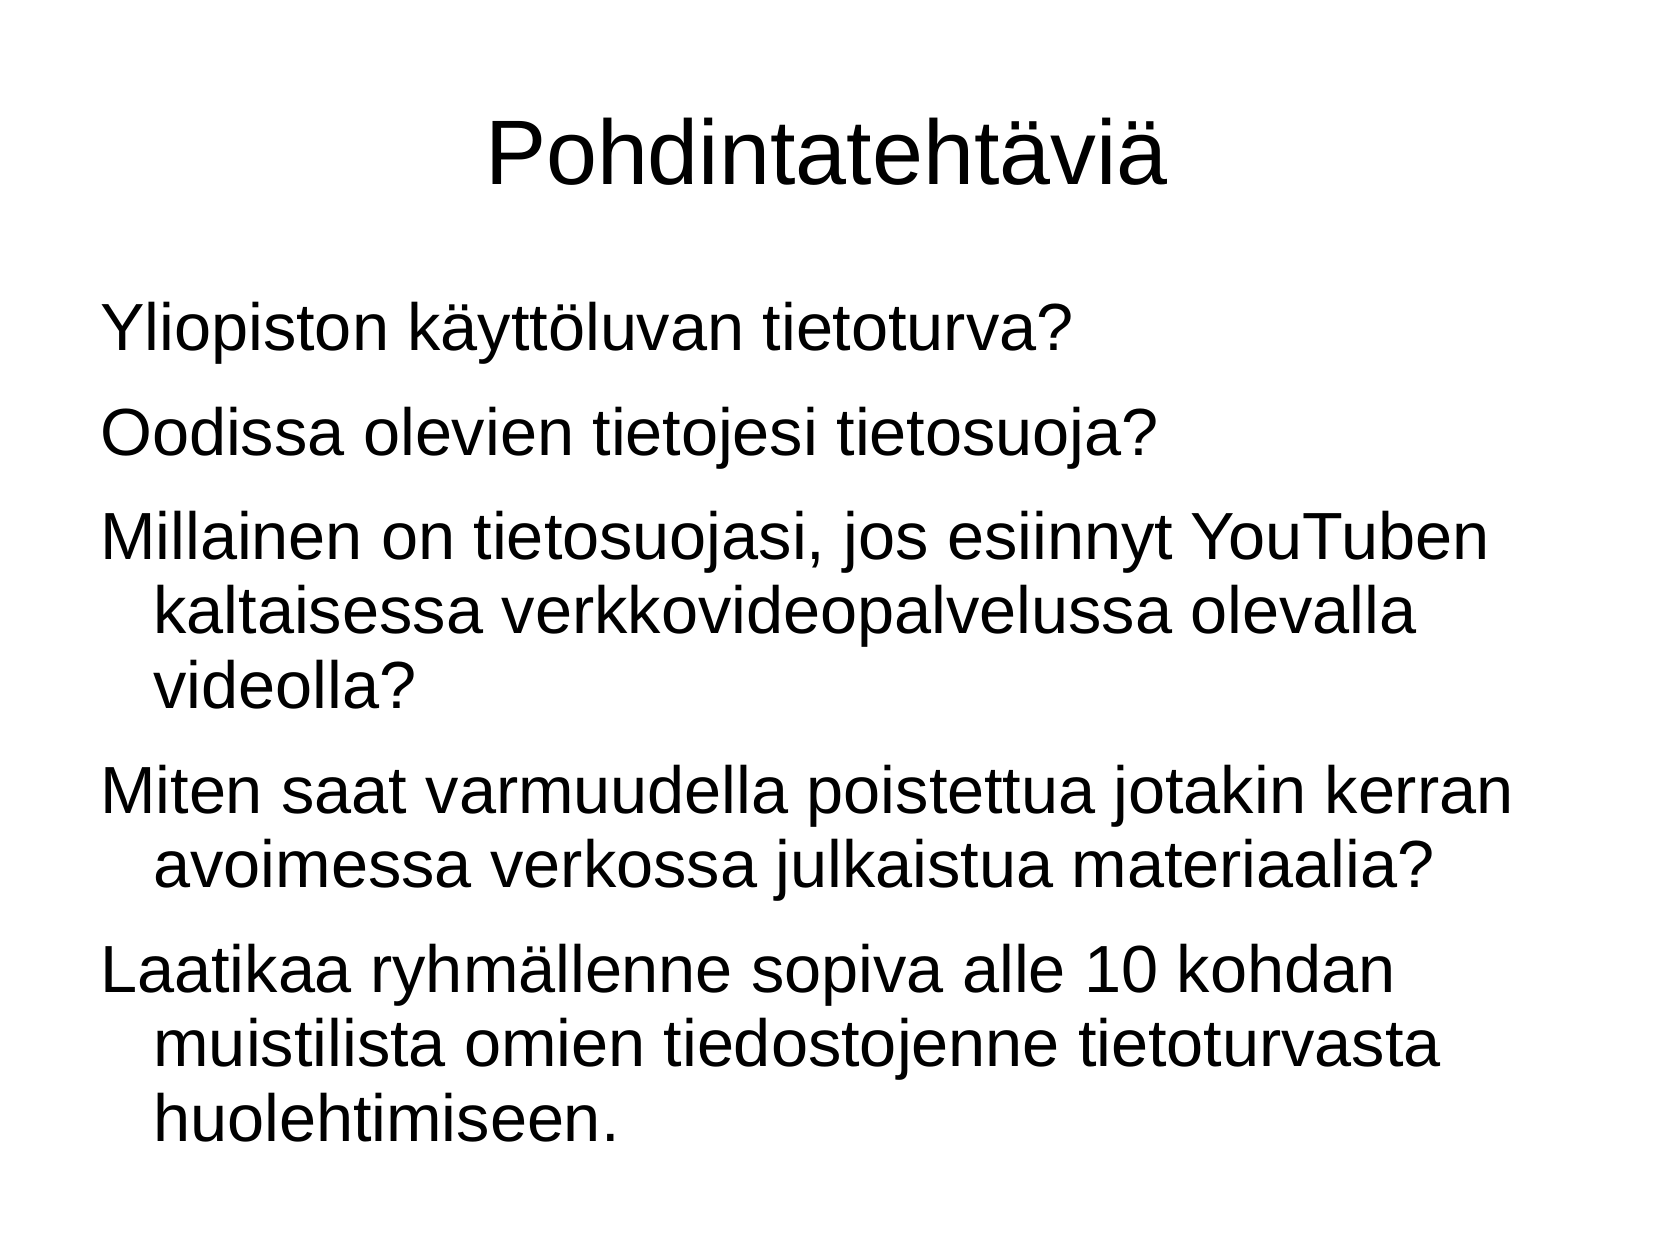

# Pohdintatehtäviä
Yliopiston käyttöluvan tietoturva?
Oodissa olevien tietojesi tietosuoja?
Millainen on tietosuojasi, jos esiinnyt YouTuben kaltaisessa verkkovideopalvelussa olevalla videolla?
Miten saat varmuudella poistettua jotakin kerran avoimessa verkossa julkaistua materiaalia?
Laatikaa ryhmällenne sopiva alle 10 kohdan muistilista omien tiedostojenne tietoturvasta huolehtimiseen.